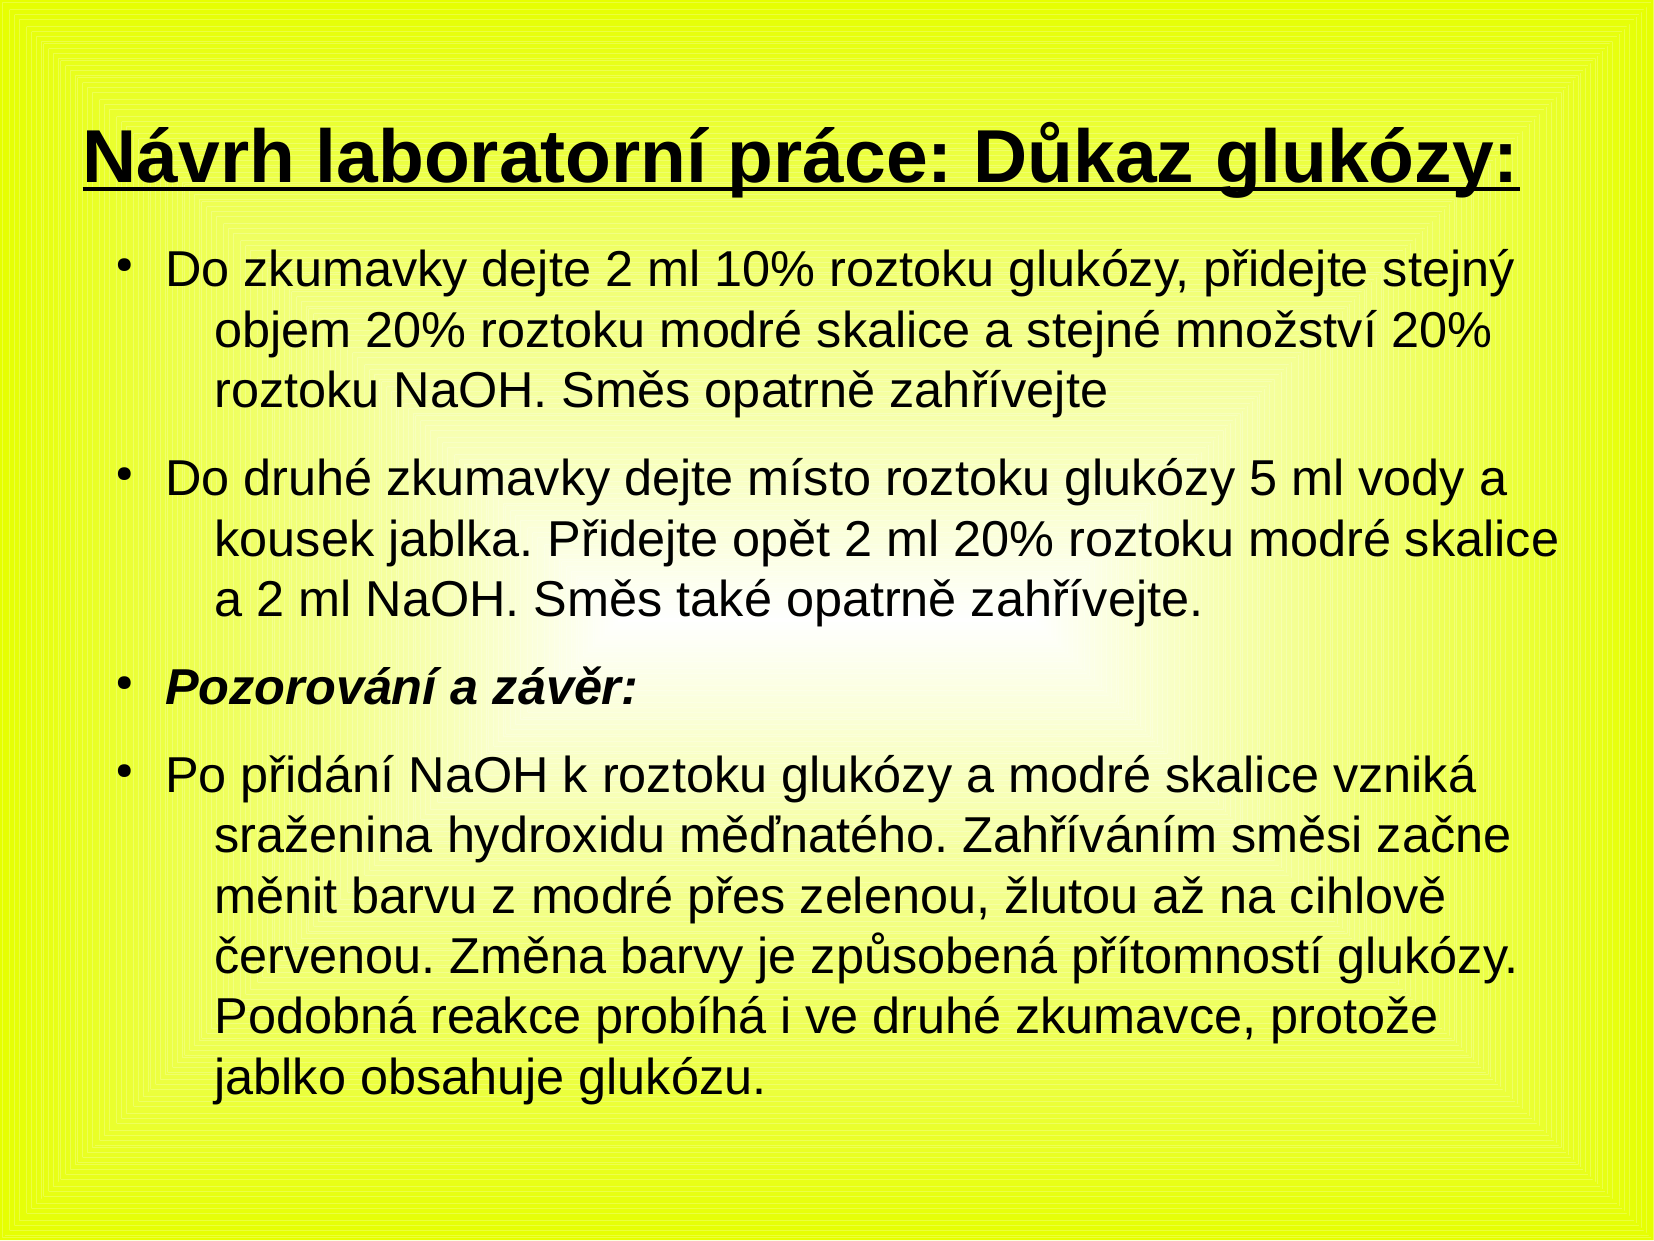

# Návrh laboratorní práce: Důkaz glukózy:
Do zkumavky dejte 2 ml 10% roztoku glukózy, přidejte stejný objem 20% roztoku modré skalice a stejné množství 20% roztoku NaOH. Směs opatrně zahřívejte
Do druhé zkumavky dejte místo roztoku glukózy 5 ml vody a kousek jablka. Přidejte opět 2 ml 20% roztoku modré skalice a 2 ml NaOH. Směs také opatrně zahřívejte.
Pozorování a závěr:
Po přidání NaOH k roztoku glukózy a modré skalice vzniká sraženina hydroxidu měďnatého. Zahříváním směsi začne měnit barvu z modré přes zelenou, žlutou až na cihlově červenou. Změna barvy je způsobená přítomností glukózy. Podobná reakce probíhá i ve druhé zkumavce, protože jablko obsahuje glukózu.